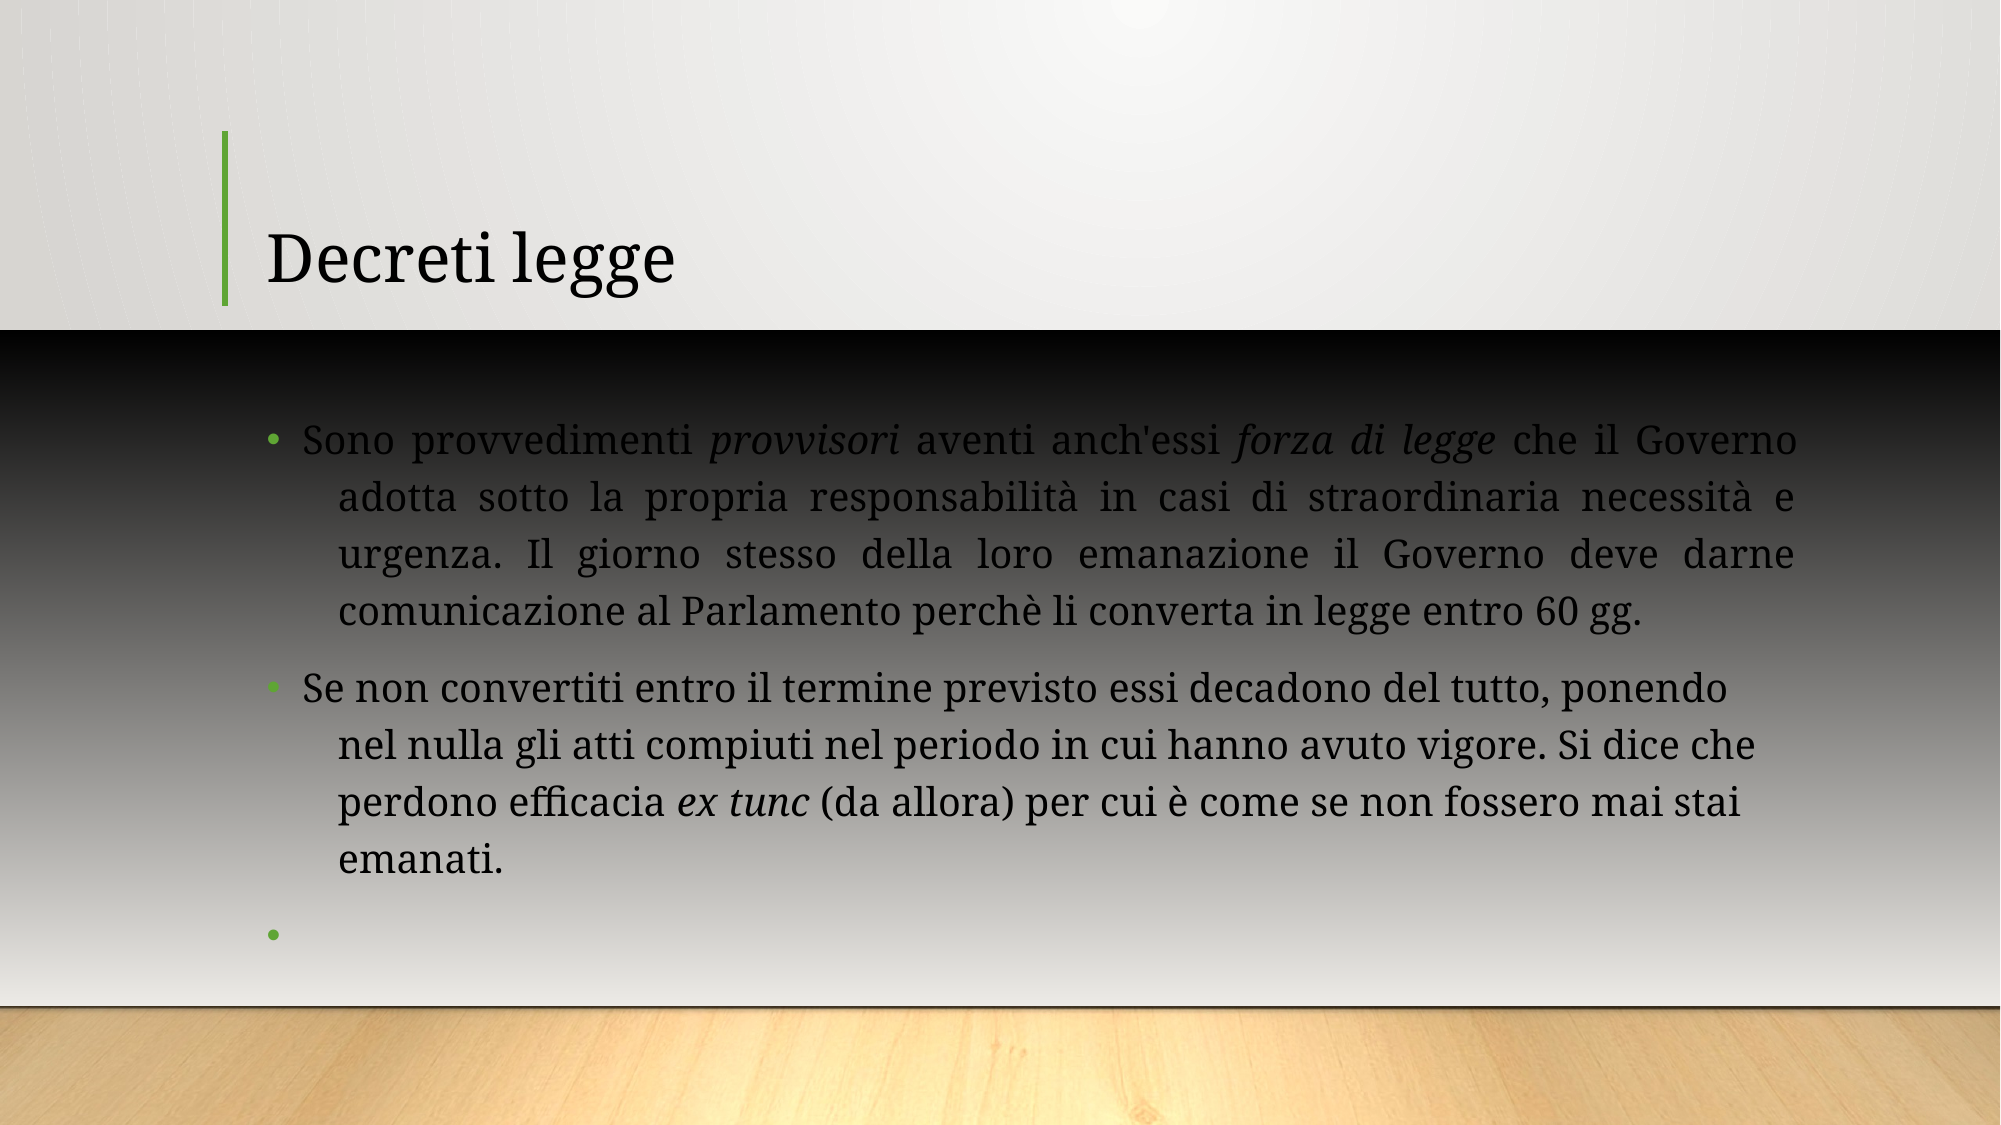

# Decreti legge
Sono provvedimenti provvisori aventi anch'essi forza di legge che il Governo adotta sotto la propria responsabilità in casi di straordinaria necessità e urgenza. Il giorno stesso della loro emanazione il Governo deve darne comunicazione al Parlamento perchè li converta in legge entro 60 gg.
Se non convertiti entro il termine previsto essi decadono del tutto, ponendo nel nulla gli atti compiuti nel periodo in cui hanno avuto vigore. Si dice che perdono efficacia ex tunc (da allora) per cui è come se non fossero mai stai emanati.